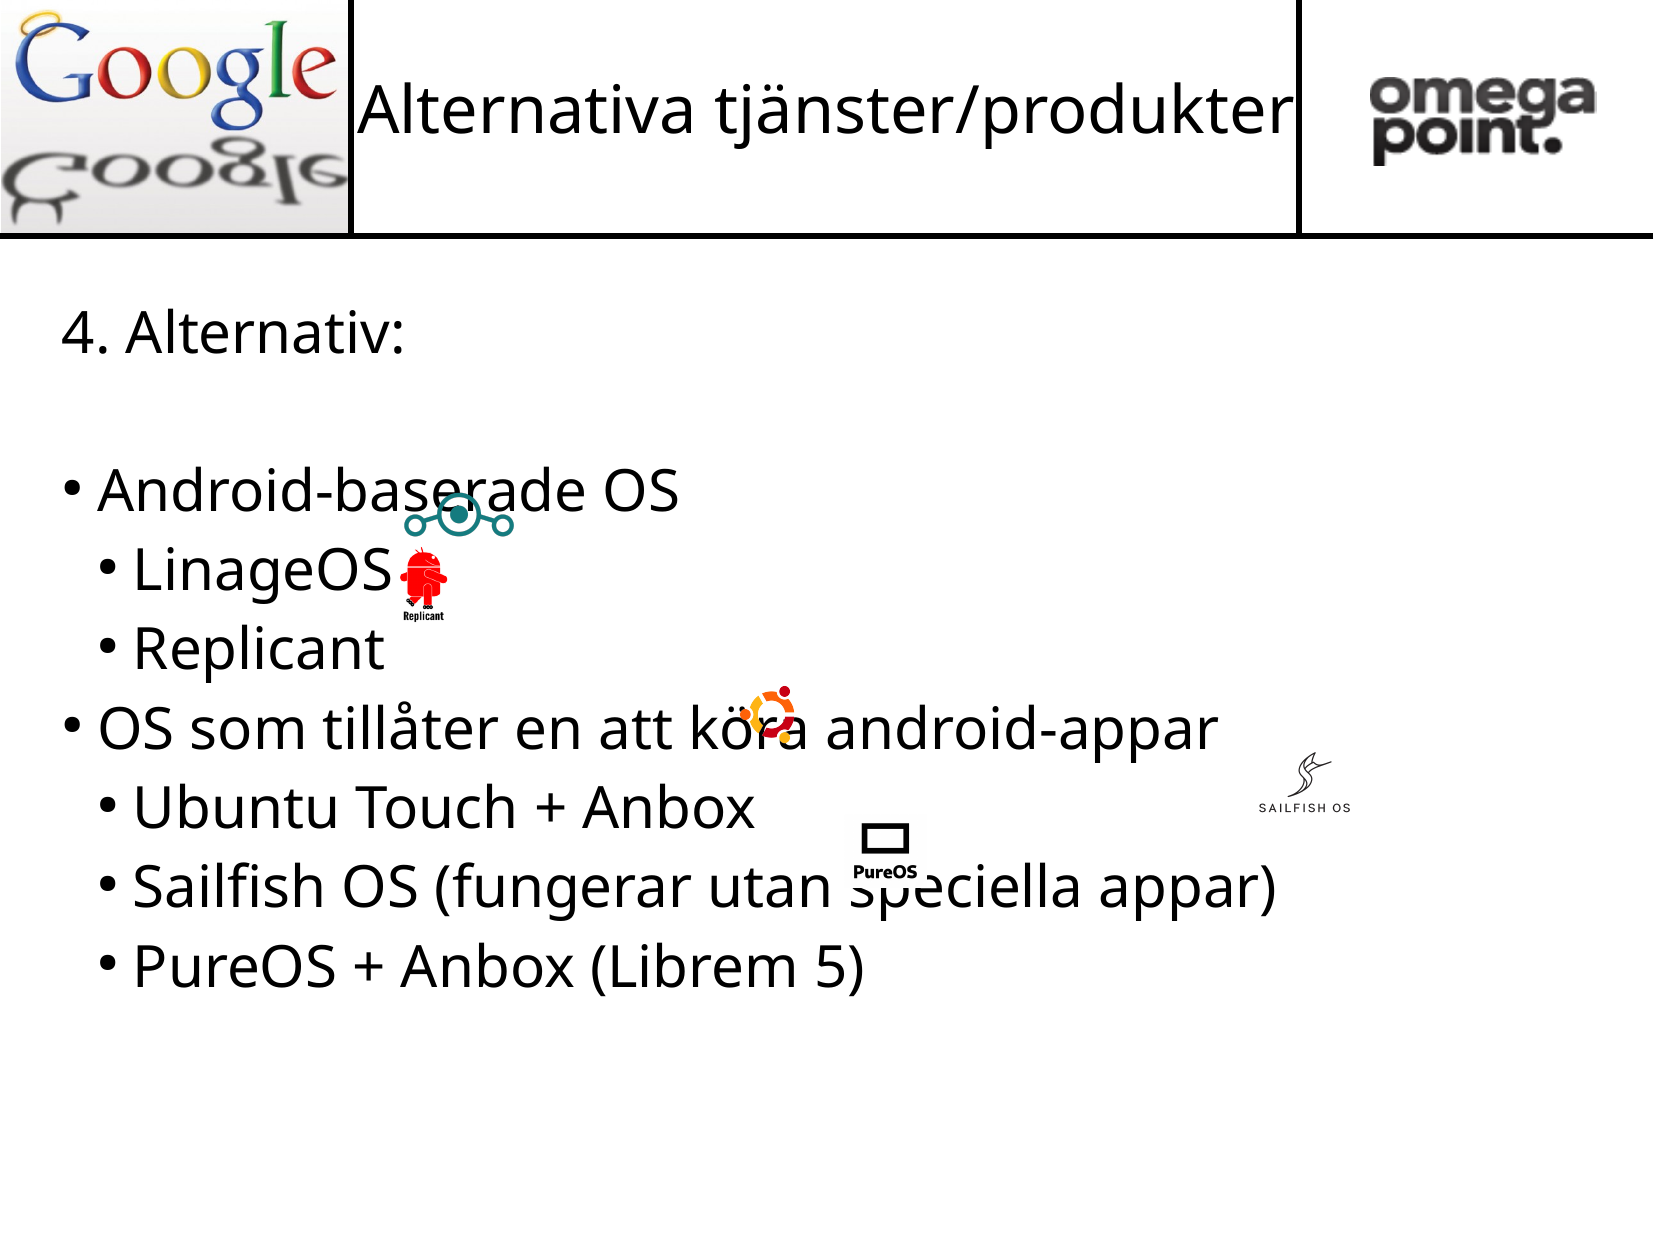

Alternativa tjänster/produkter
4. Alternativ:
Android-baserade OS
LinageOS
Replicant
OS som tillåter en att köra android-appar
Ubuntu Touch + Anbox
Sailfish OS (fungerar utan speciella appar)
PureOS + Anbox (Librem 5)